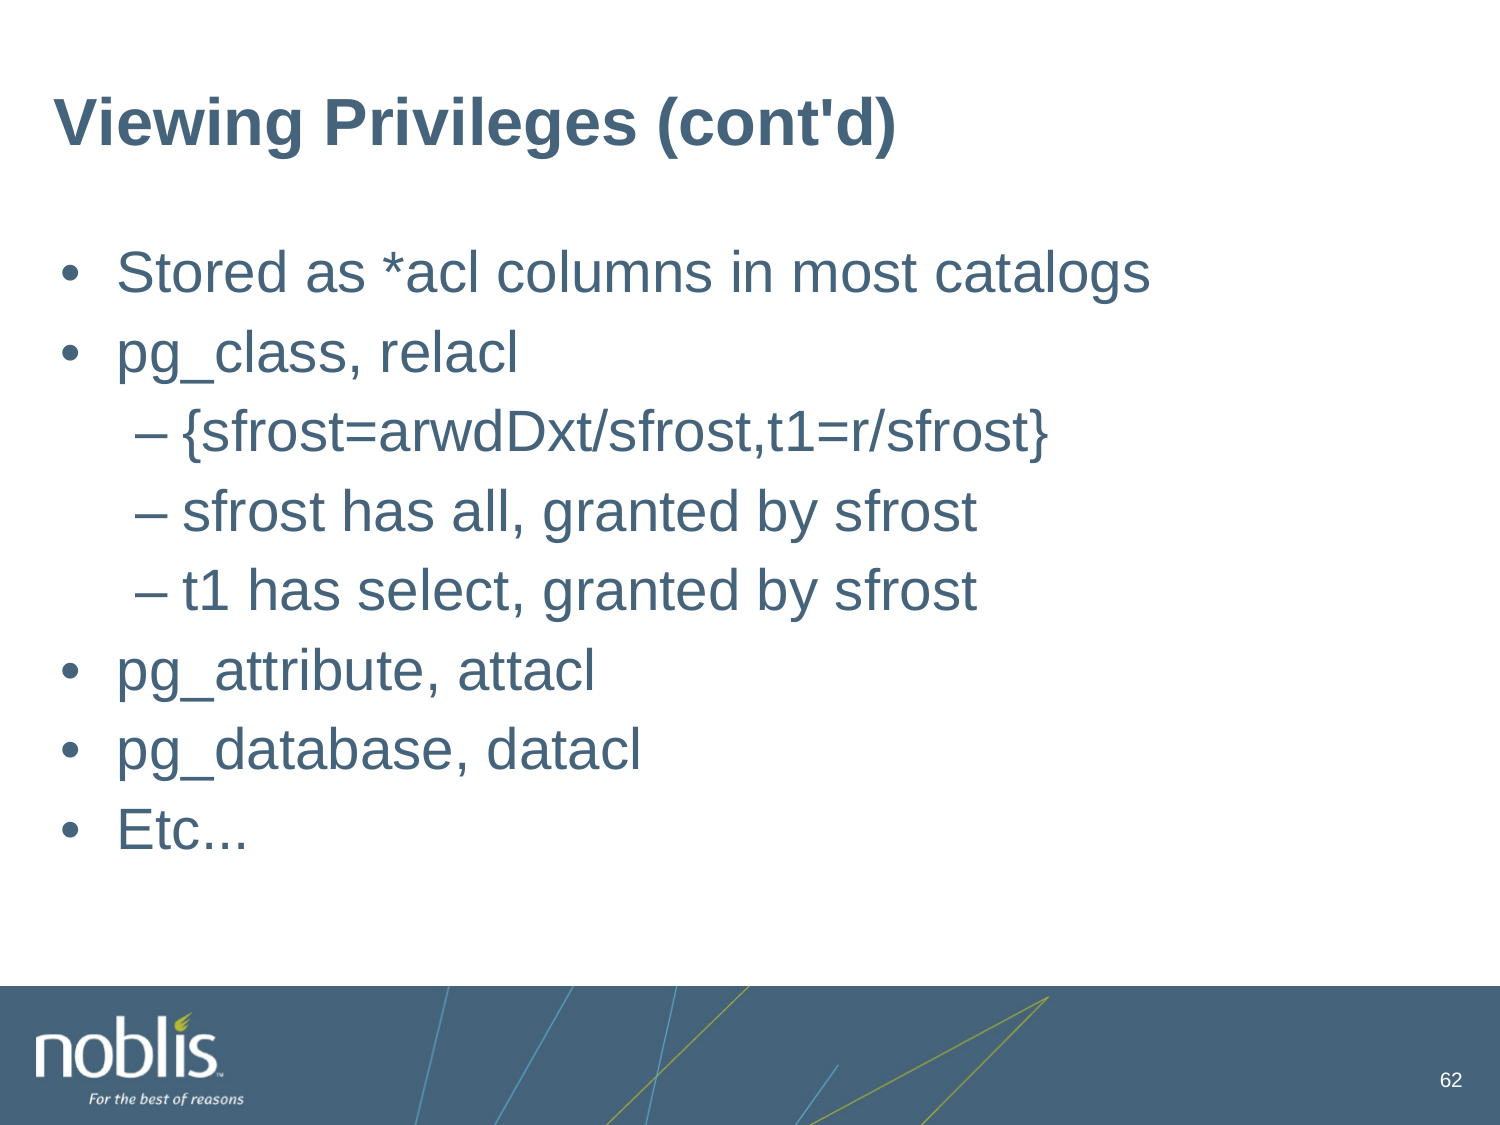

# Viewing Privileges (cont'd)
Stored as *acl columns in most catalogs
pg_class, relacl
{sfrost=arwdDxt/sfrost,t1=r/sfrost}
sfrost has all, granted by sfrost
t1 has select, granted by sfrost
pg_attribute, attacl
pg_database, datacl
Etc...